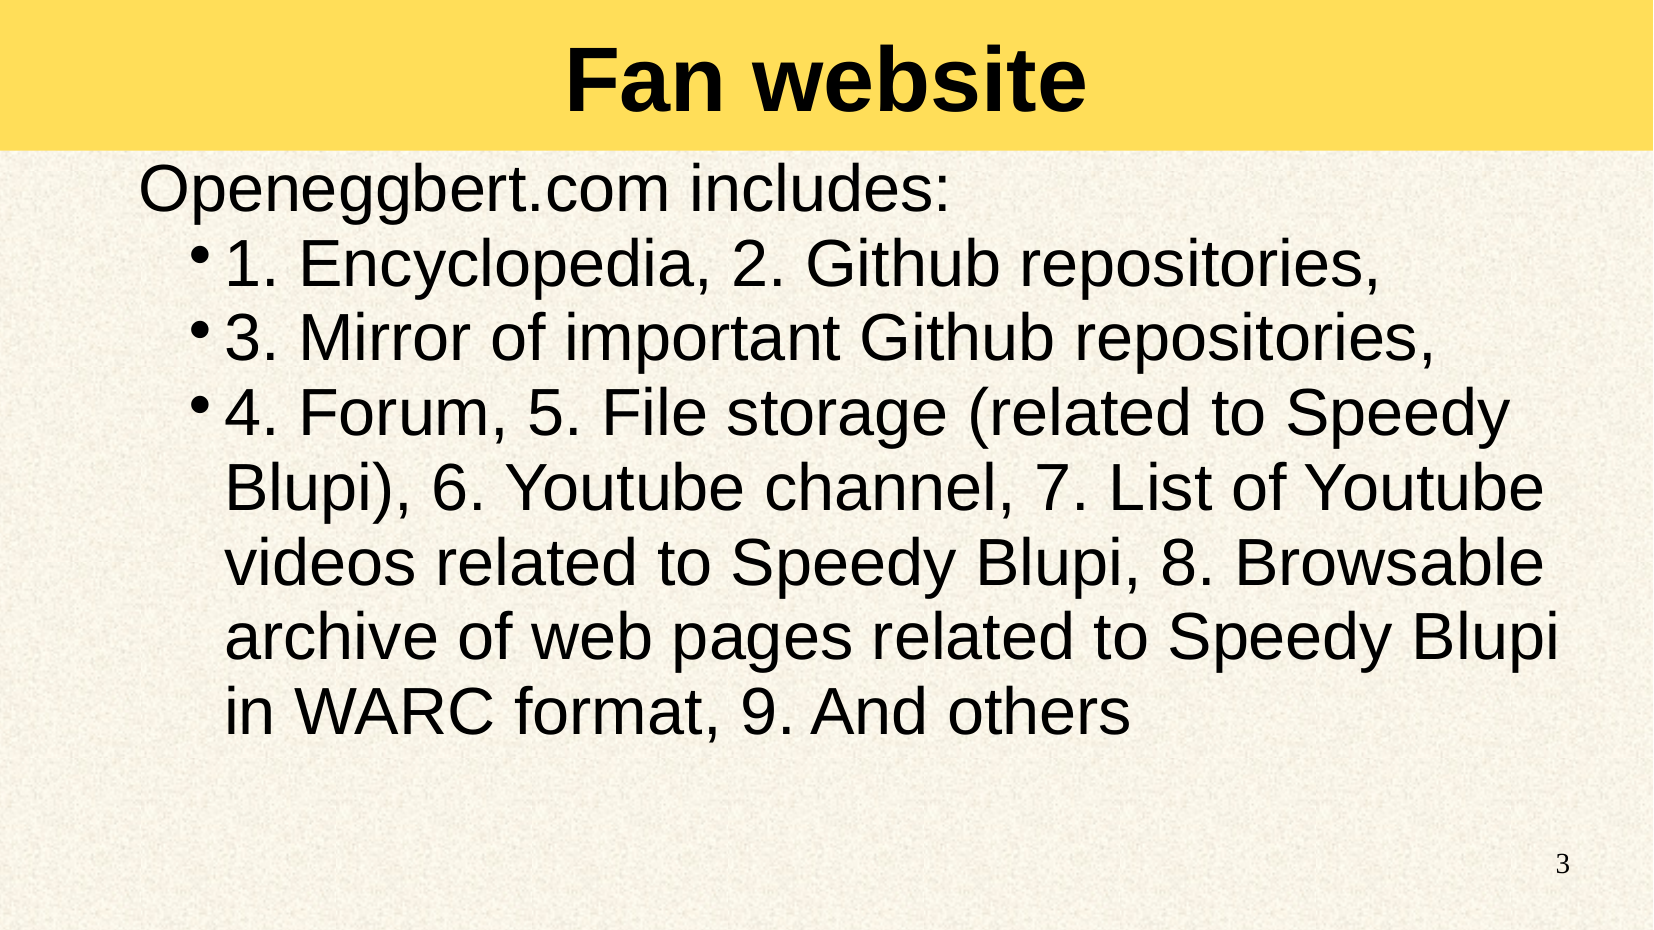

# Fan website
Openeggbert.com includes:
1. Encyclopedia, 2. Github repositories,
3. Mirror of important Github repositories,
4. Forum, 5. File storage (related to Speedy Blupi), 6. Youtube channel, 7. List of Youtube videos related to Speedy Blupi, 8. Browsable archive of web pages related to Speedy Blupi in WARC format, 9. And others
3